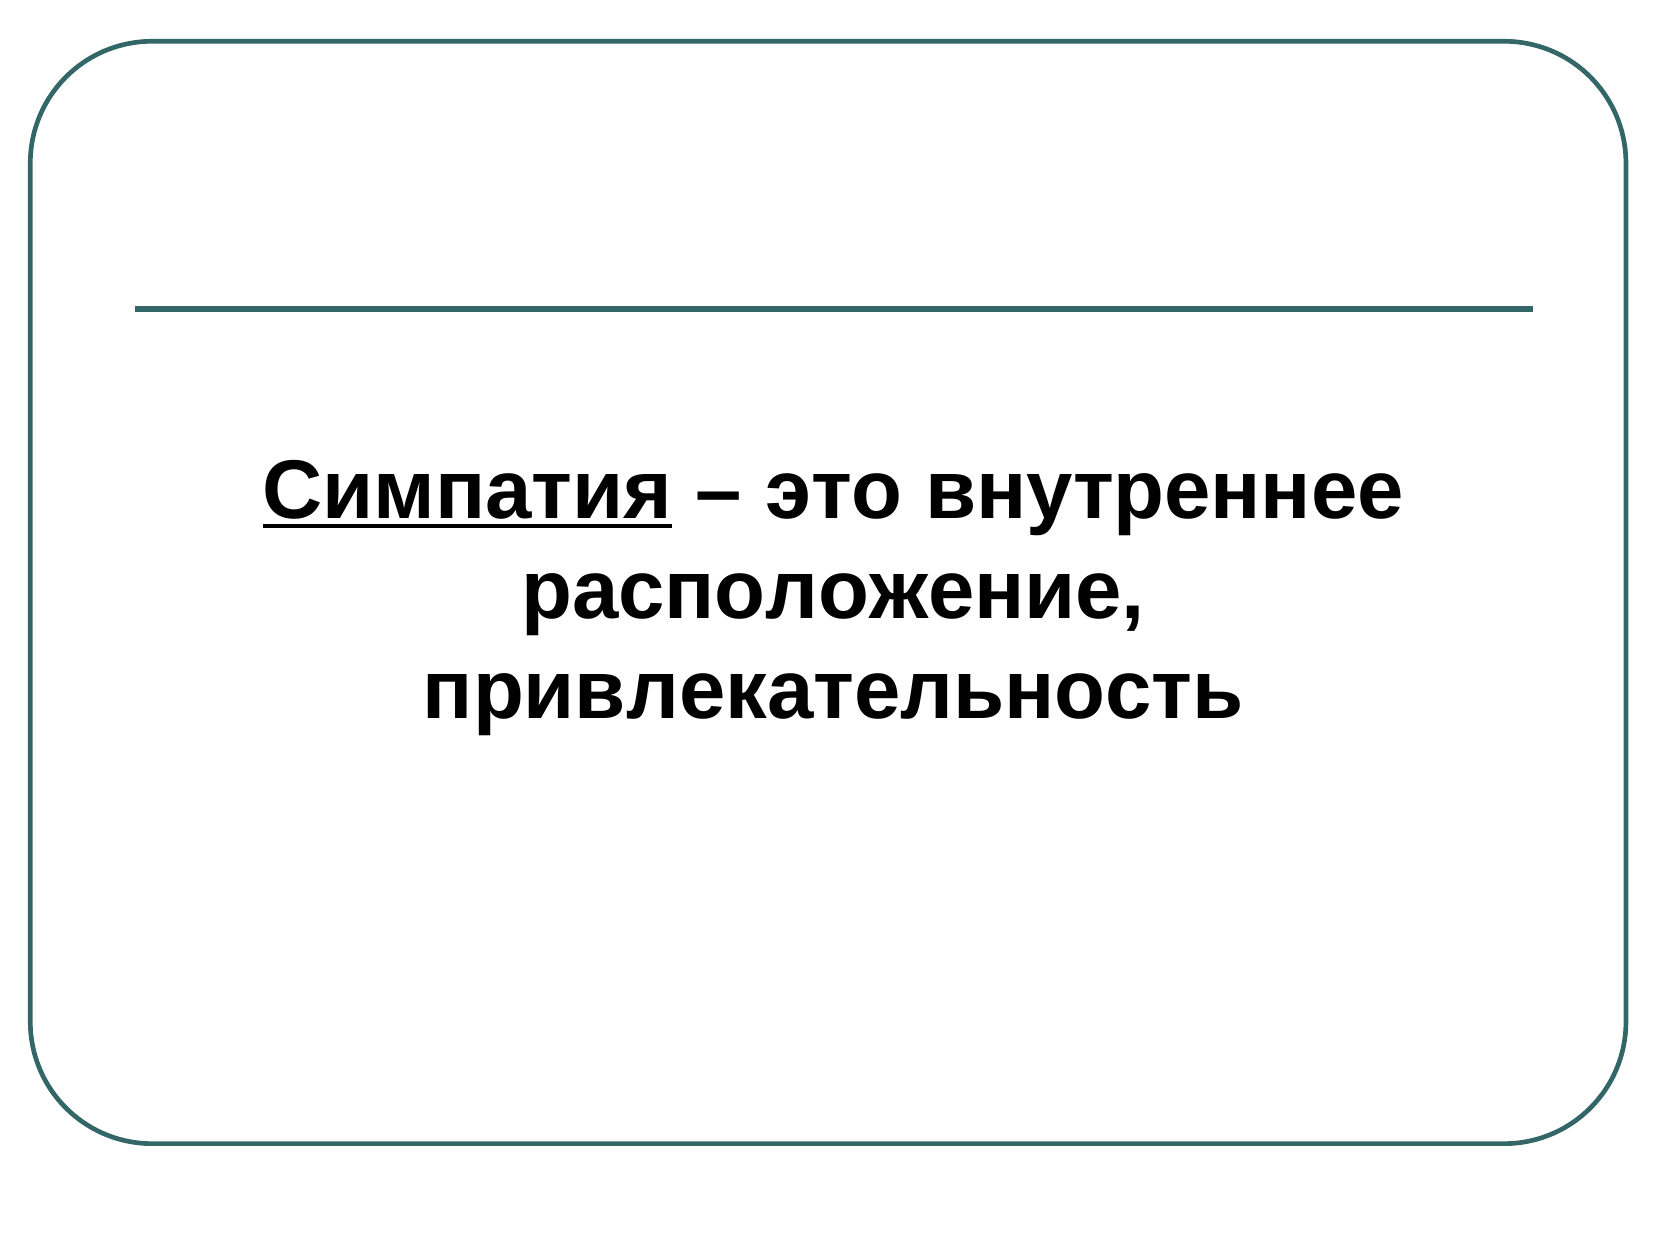

# Симпатия – это внутреннее расположение, привлекательность